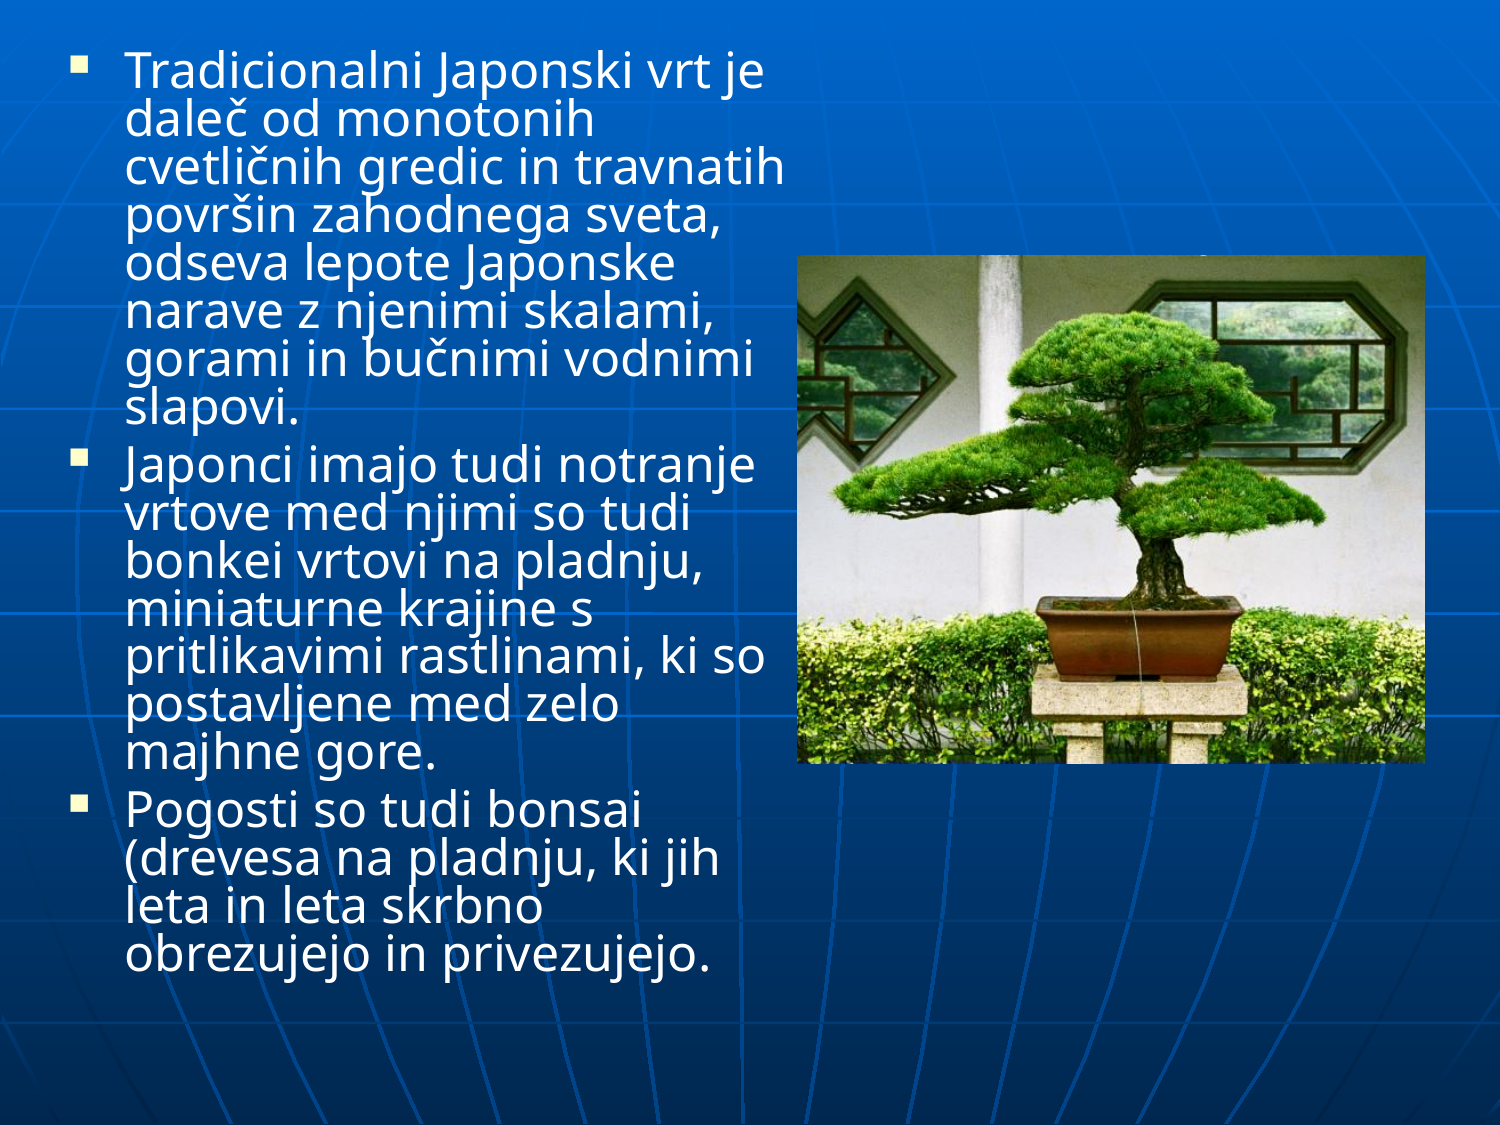

# Tradicionalni Japonski vrt je daleč od monotonih cvetličnih gredic in travnatih površin zahodnega sveta, odseva lepote Japonske narave z njenimi skalami, gorami in bučnimi vodnimi slapovi.
Japonci imajo tudi notranje vrtove med njimi so tudi bonkei vrtovi na pladnju, miniaturne krajine s pritlikavimi rastlinami, ki so postavljene med zelo majhne gore.
Pogosti so tudi bonsai (drevesa na pladnju, ki jih leta in leta skrbno obrezujejo in privezujejo.